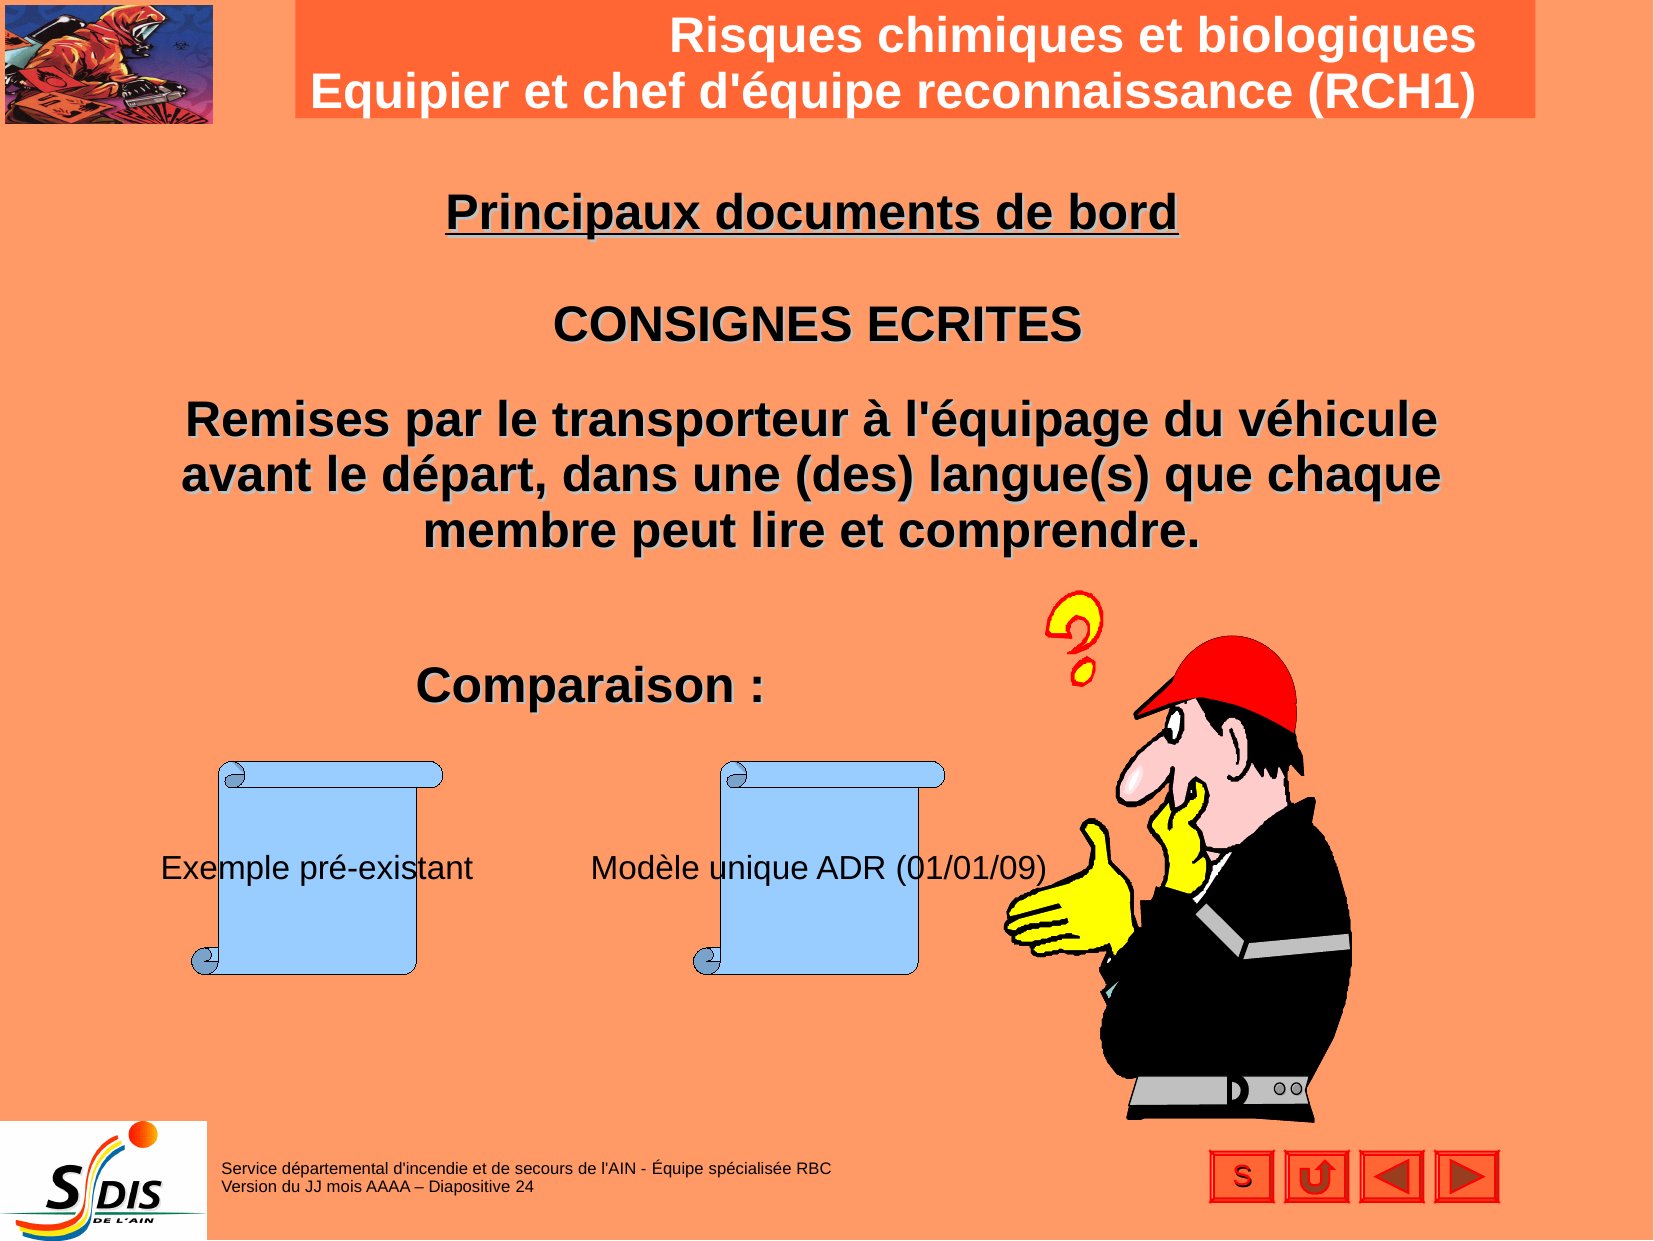

Principaux documents de bord
CONSIGNES ECRITES
Remises par le transporteur à l'équipage du véhicule avant le départ, dans une (des) langue(s) que chaque membre peut lire et comprendre.
Comparaison :
Exemple pré-existant
Modèle unique ADR (01/01/09)
S